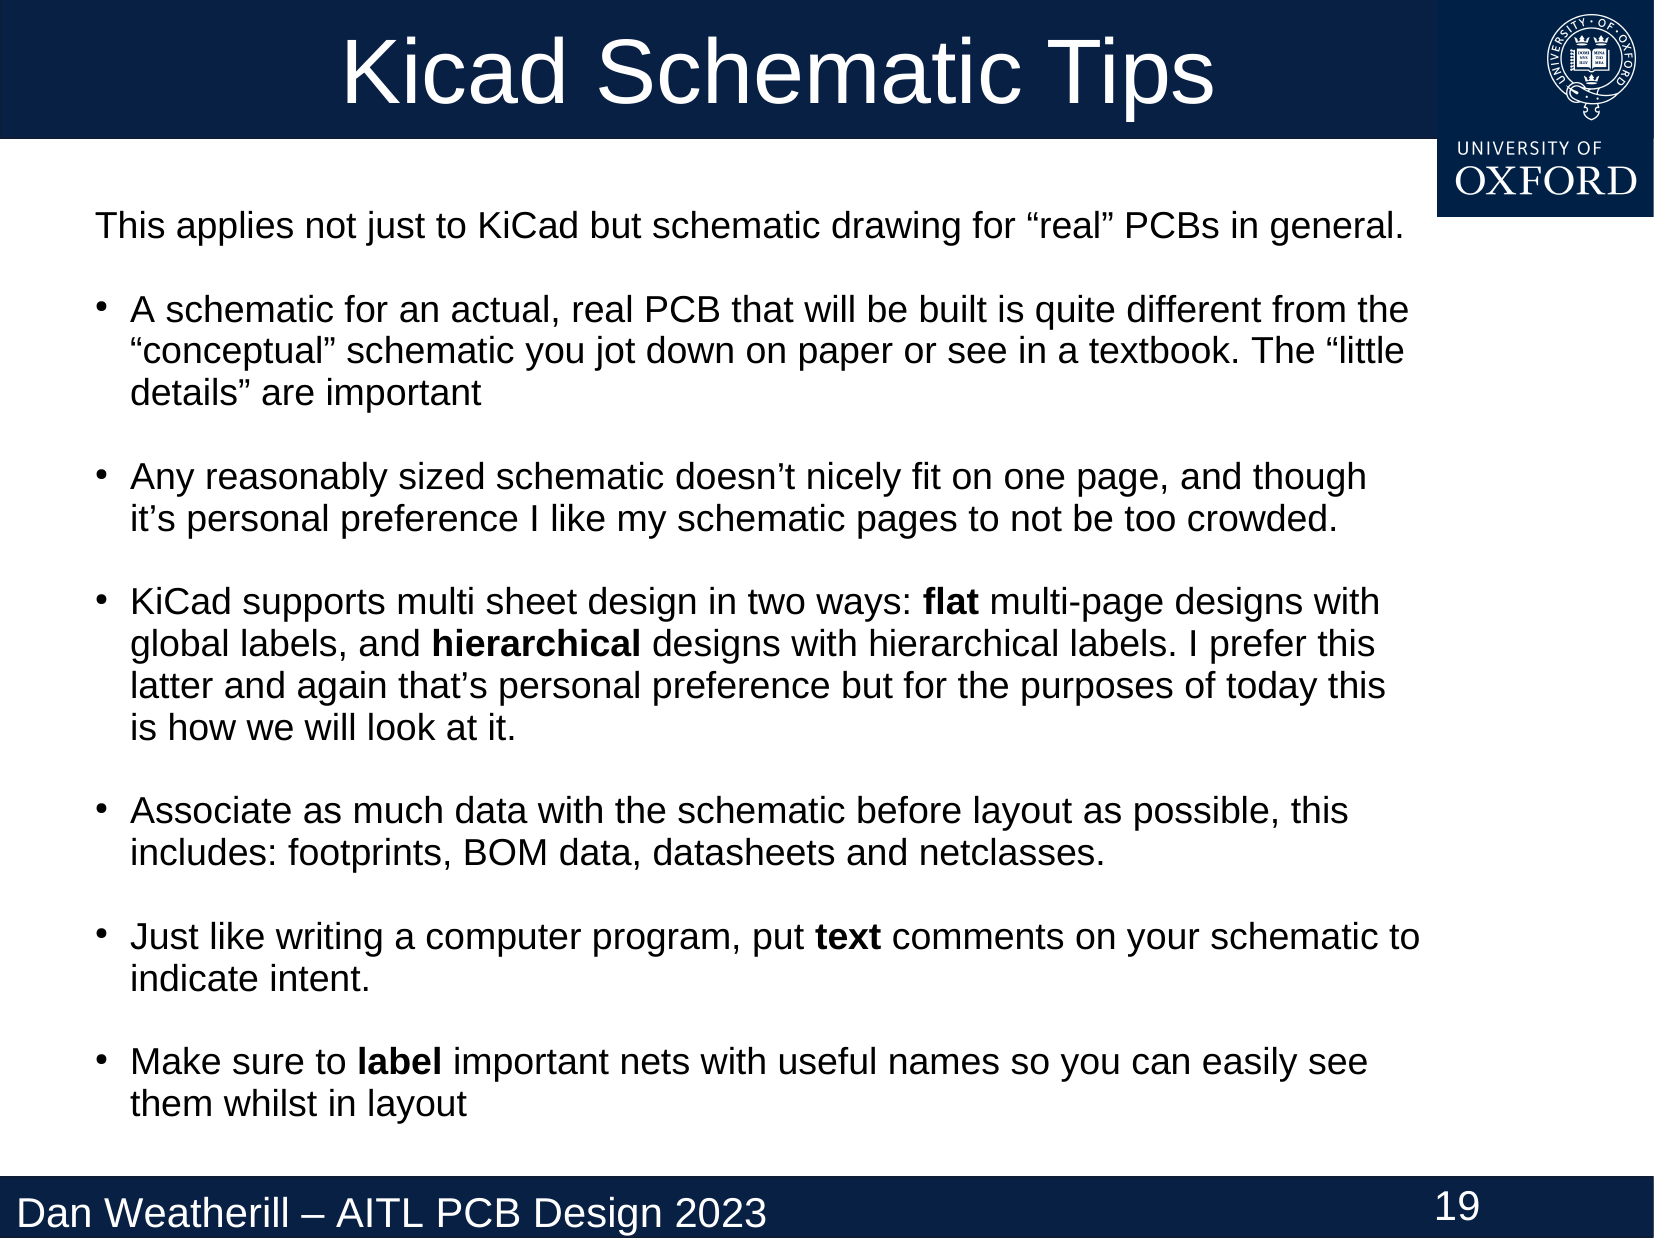

# Kicad Schematic Tips
This applies not just to KiCad but schematic drawing for “real” PCBs in general.
A schematic for an actual, real PCB that will be built is quite different from the “conceptual” schematic you jot down on paper or see in a textbook. The “little details” are important
Any reasonably sized schematic doesn’t nicely fit on one page, and though it’s personal preference I like my schematic pages to not be too crowded.
KiCad supports multi sheet design in two ways: flat multi-page designs with global labels, and hierarchical designs with hierarchical labels. I prefer this latter and again that’s personal preference but for the purposes of today this is how we will look at it.
Associate as much data with the schematic before layout as possible, this includes: footprints, BOM data, datasheets and netclasses.
Just like writing a computer program, put text comments on your schematic to indicate intent.
Make sure to label important nets with useful names so you can easily see them whilst in layout